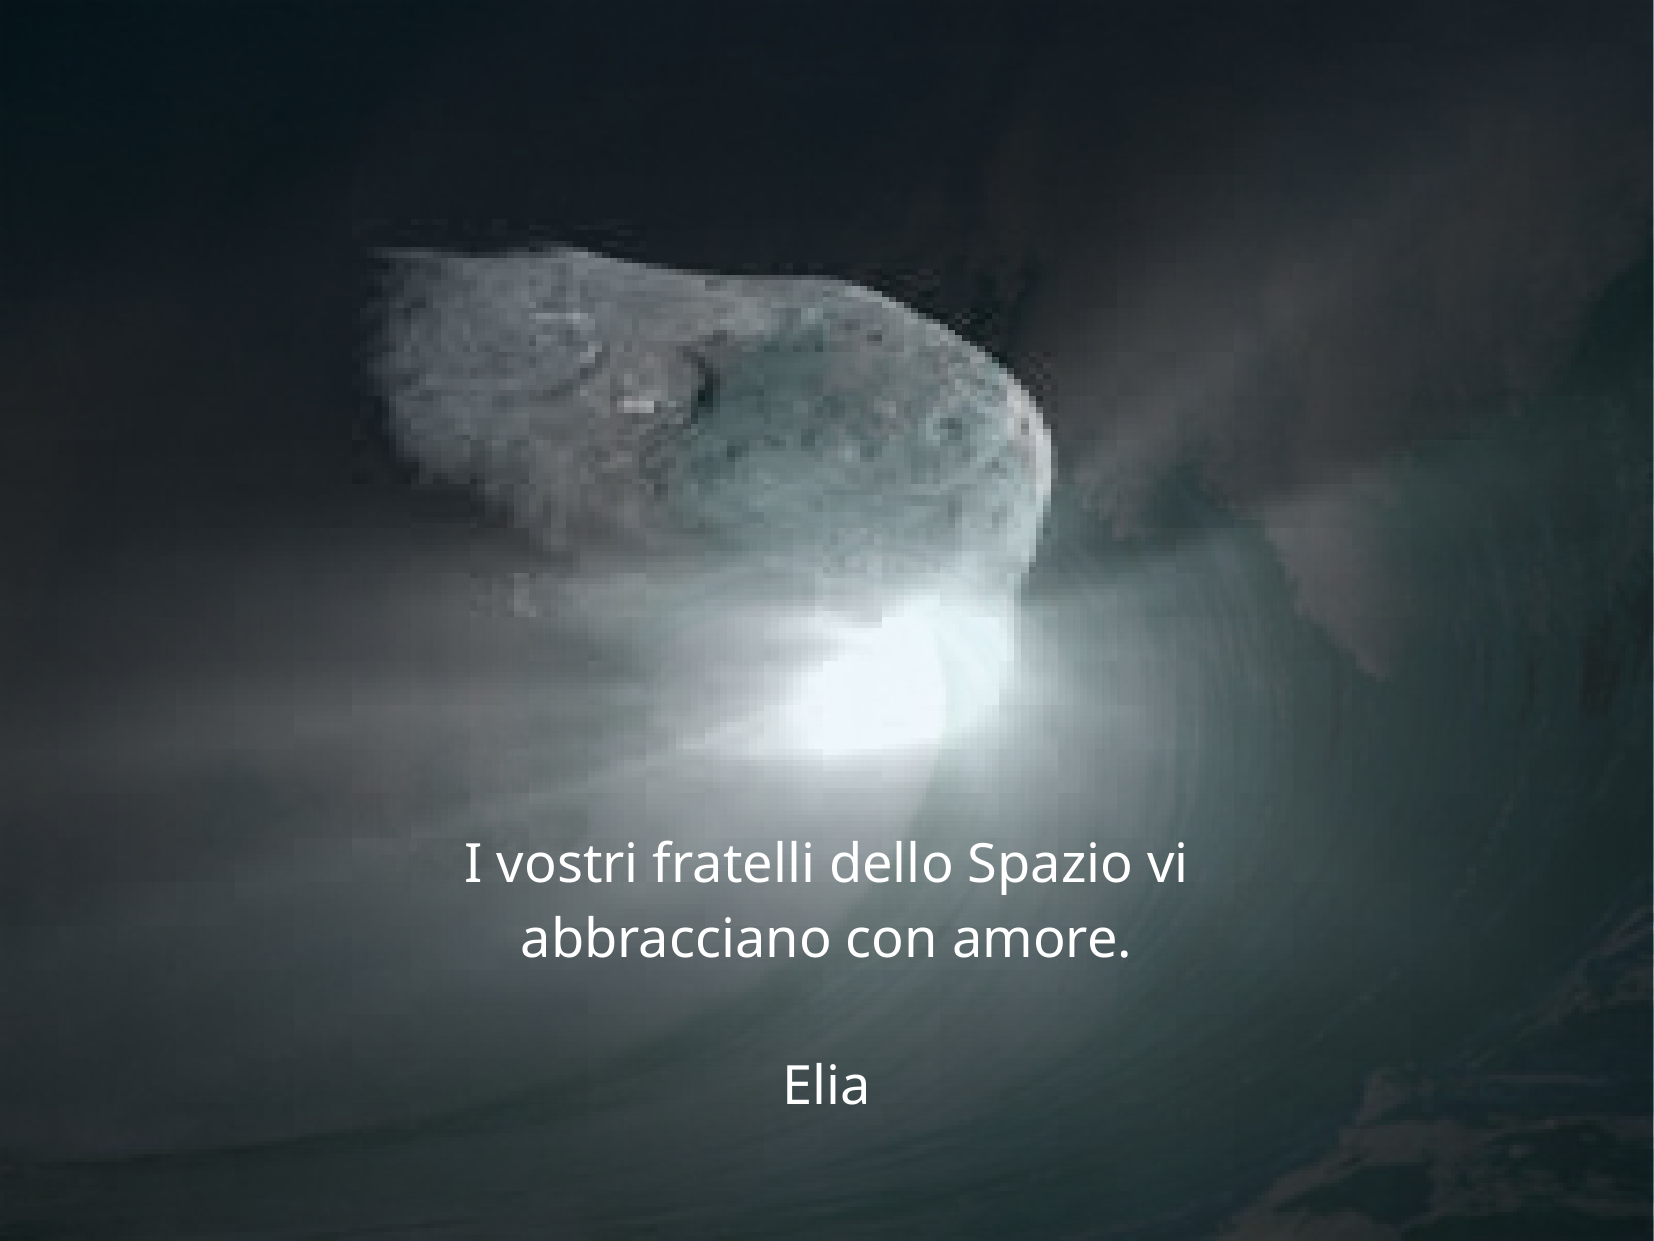

# I vostri fratelli dello Spazio vi abbracciano con amore. Elia